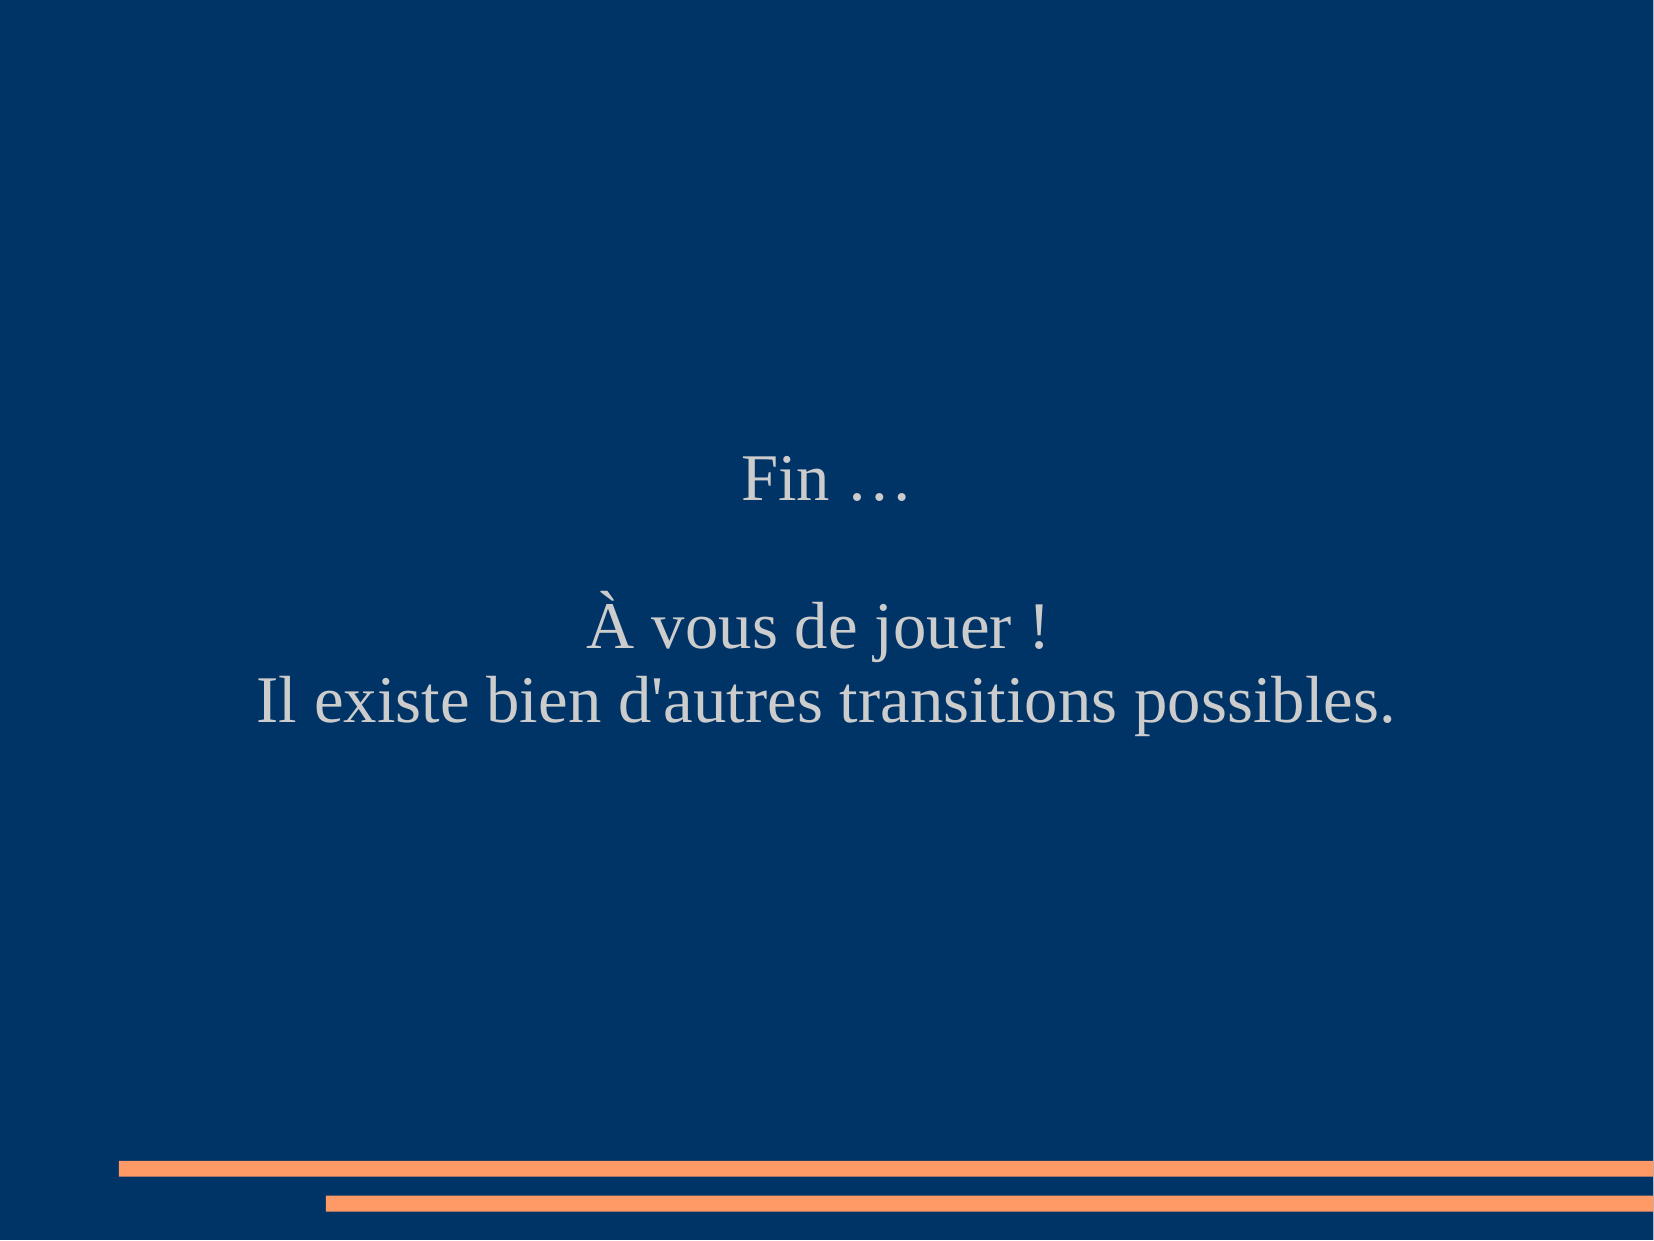

# Fin …
À vous de jouer !
Il existe bien d'autres transitions possibles.